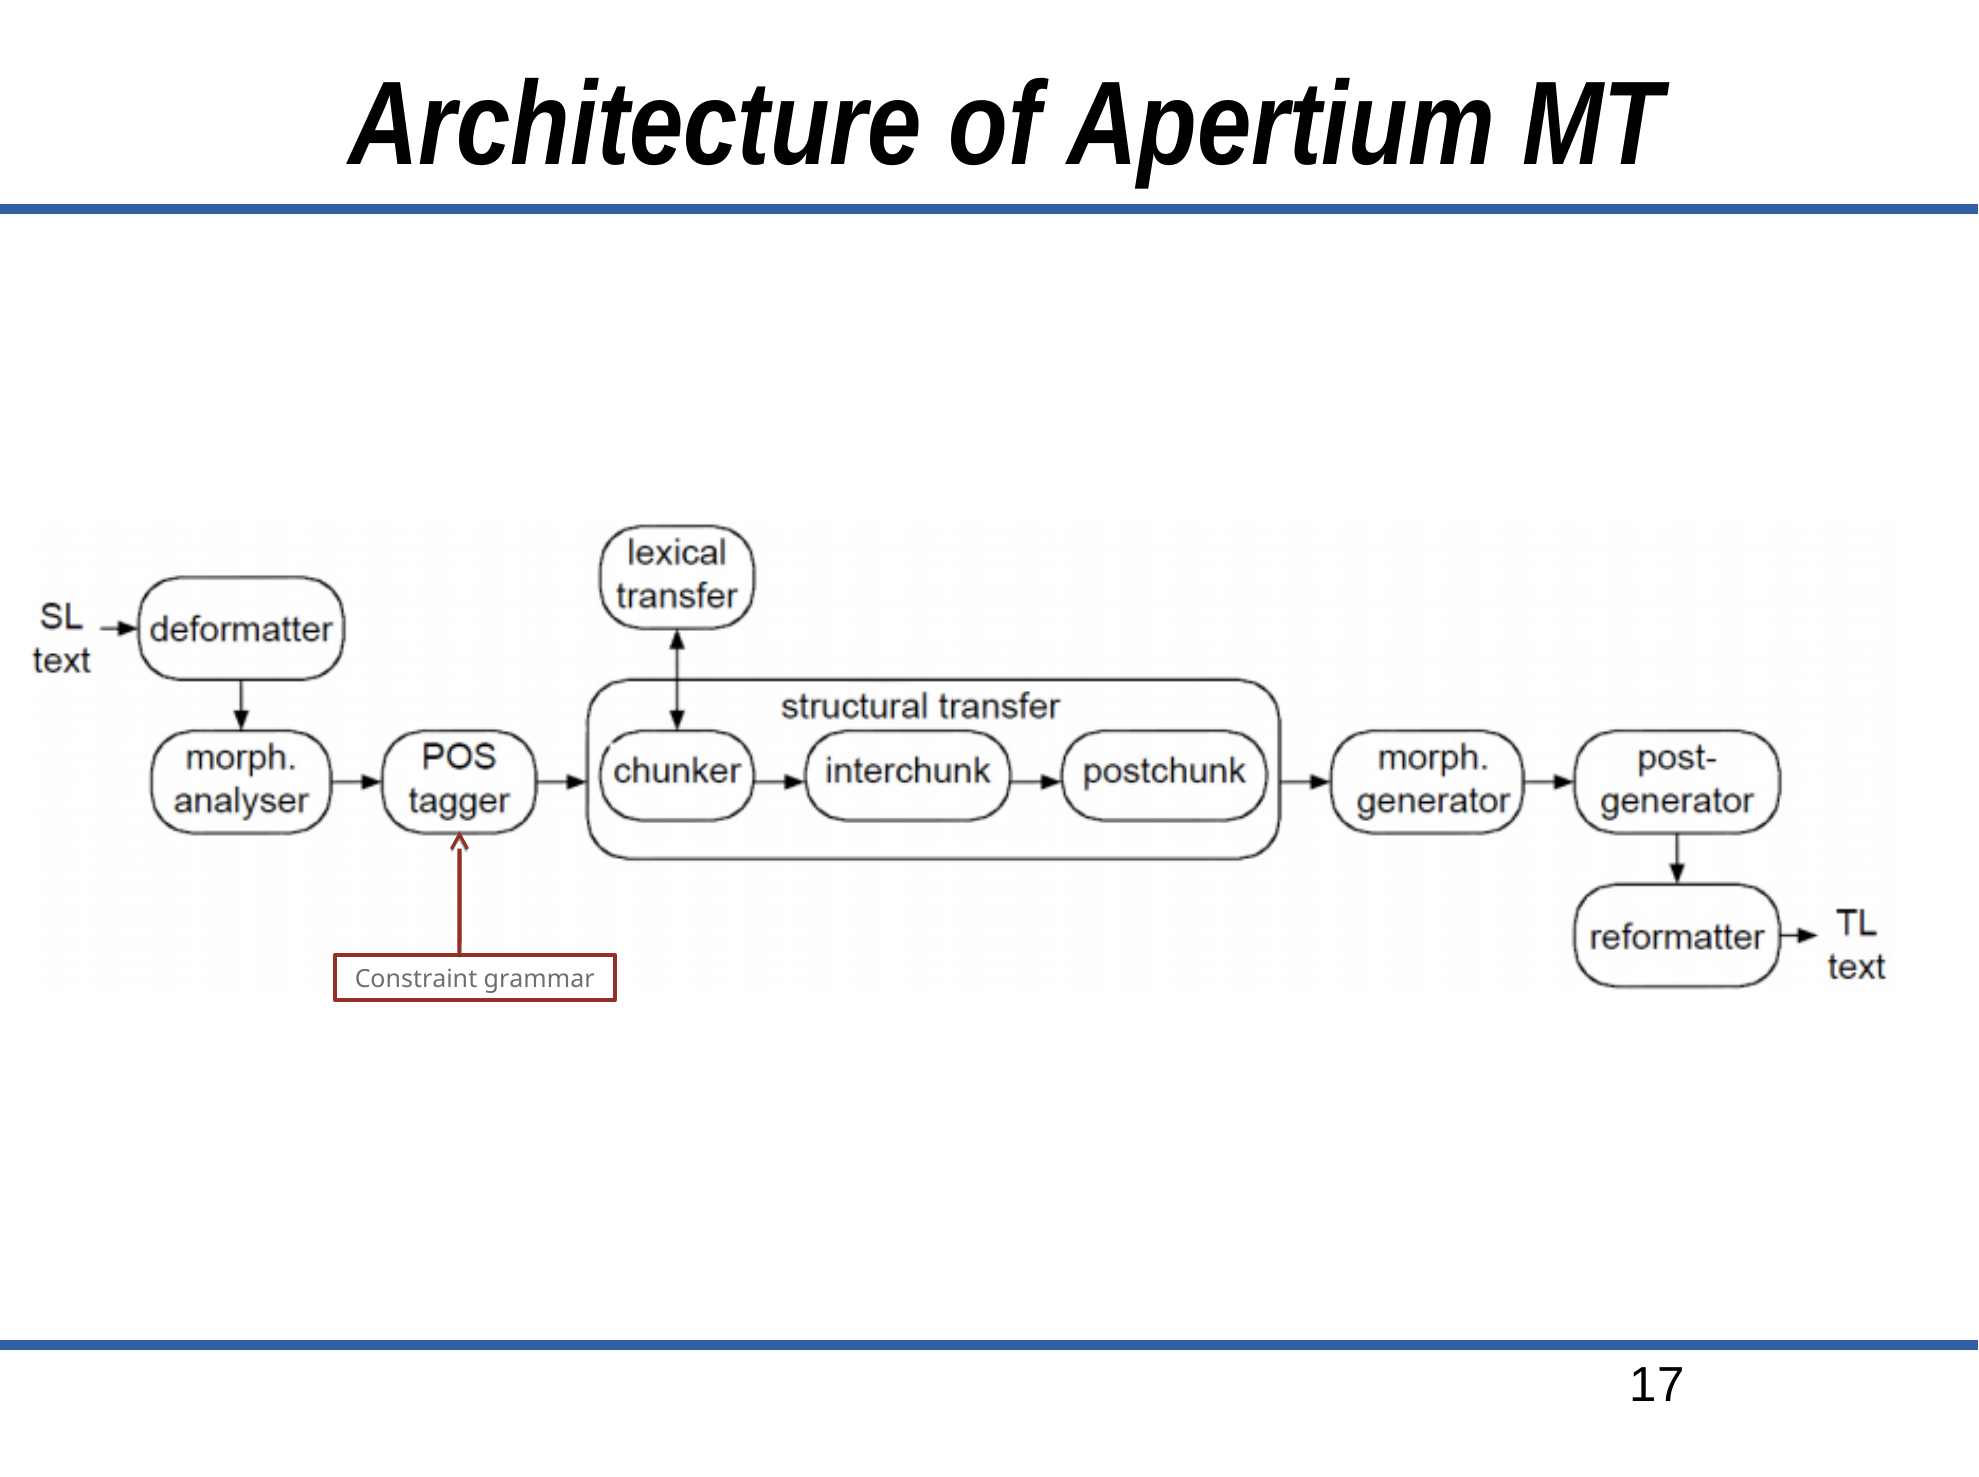

# Architecture of Apertium MT
Constraint grammar